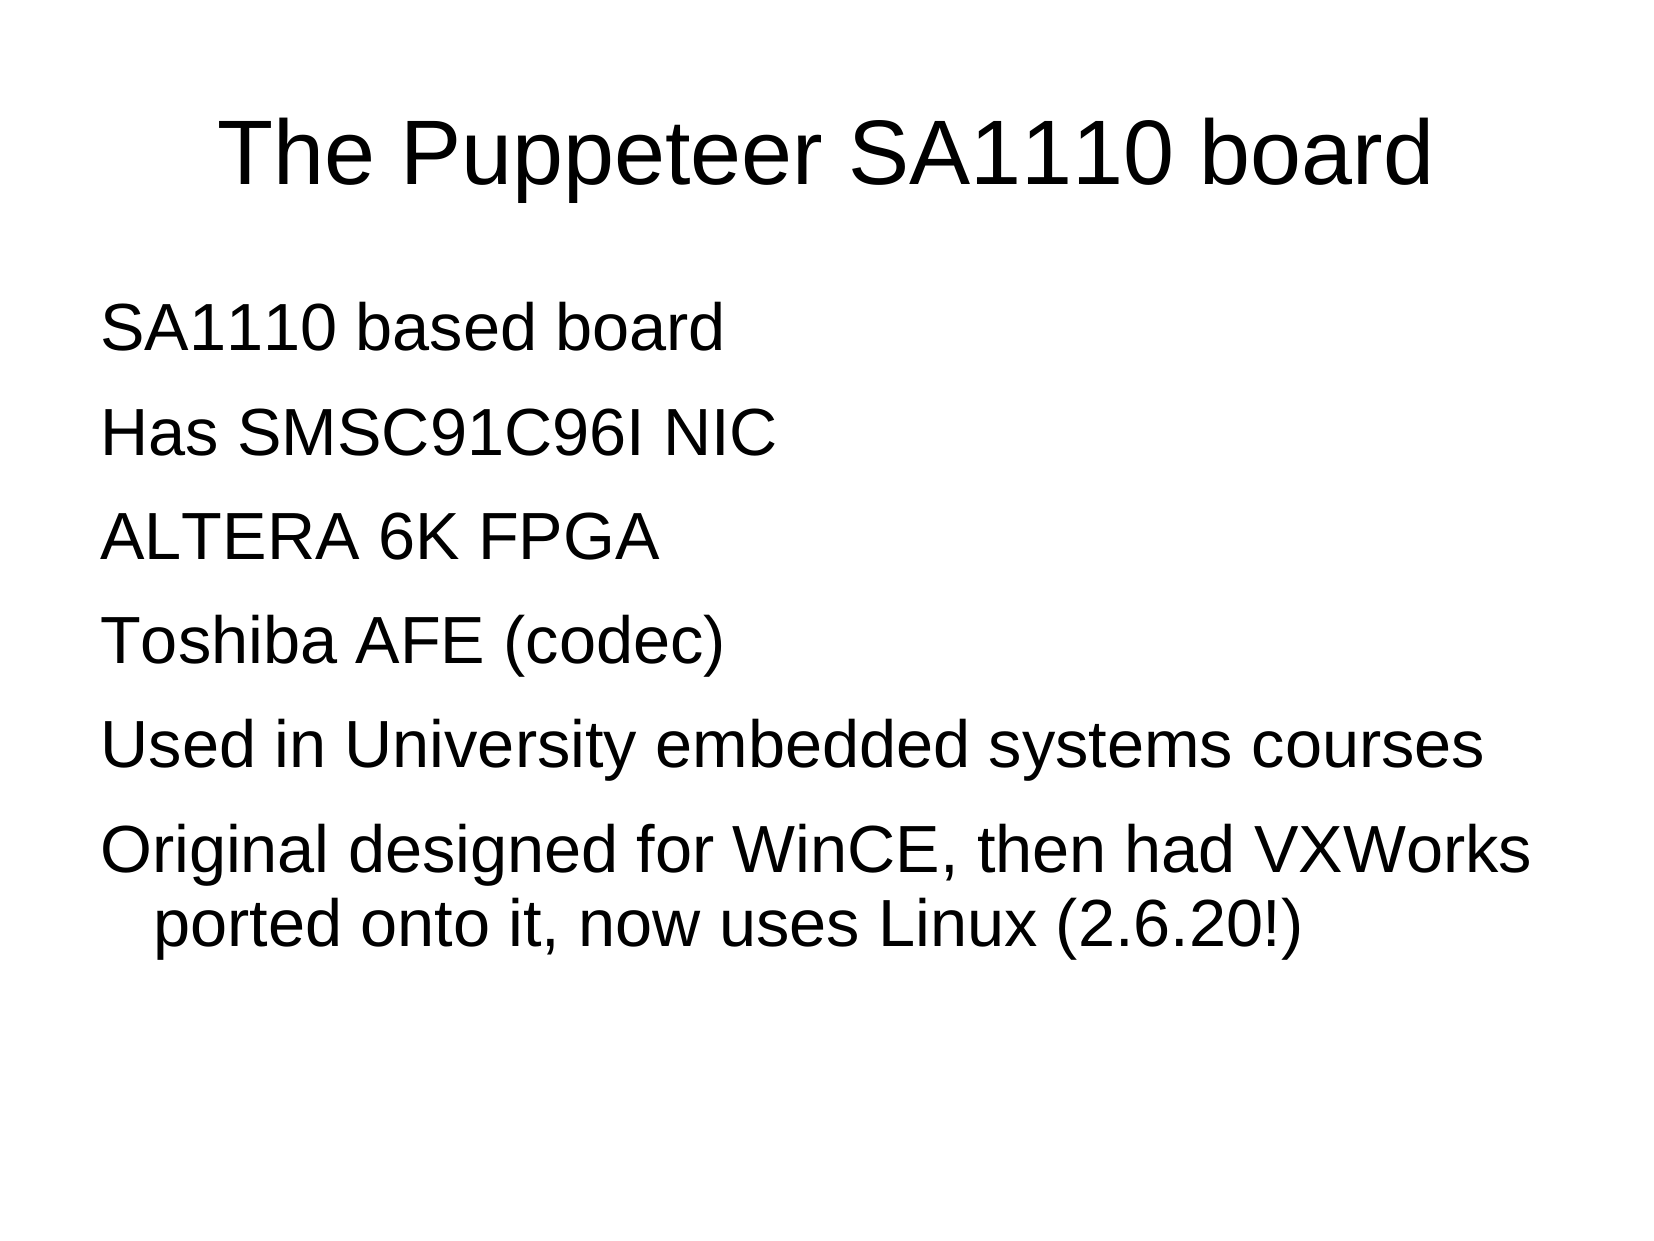

# The Puppeteer SA1110 board
SA1110 based board
Has SMSC91C96I NIC
ALTERA 6K FPGA
Toshiba AFE (codec)
Used in University embedded systems courses
Original designed for WinCE, then had VXWorks ported onto it, now uses Linux (2.6.20!)